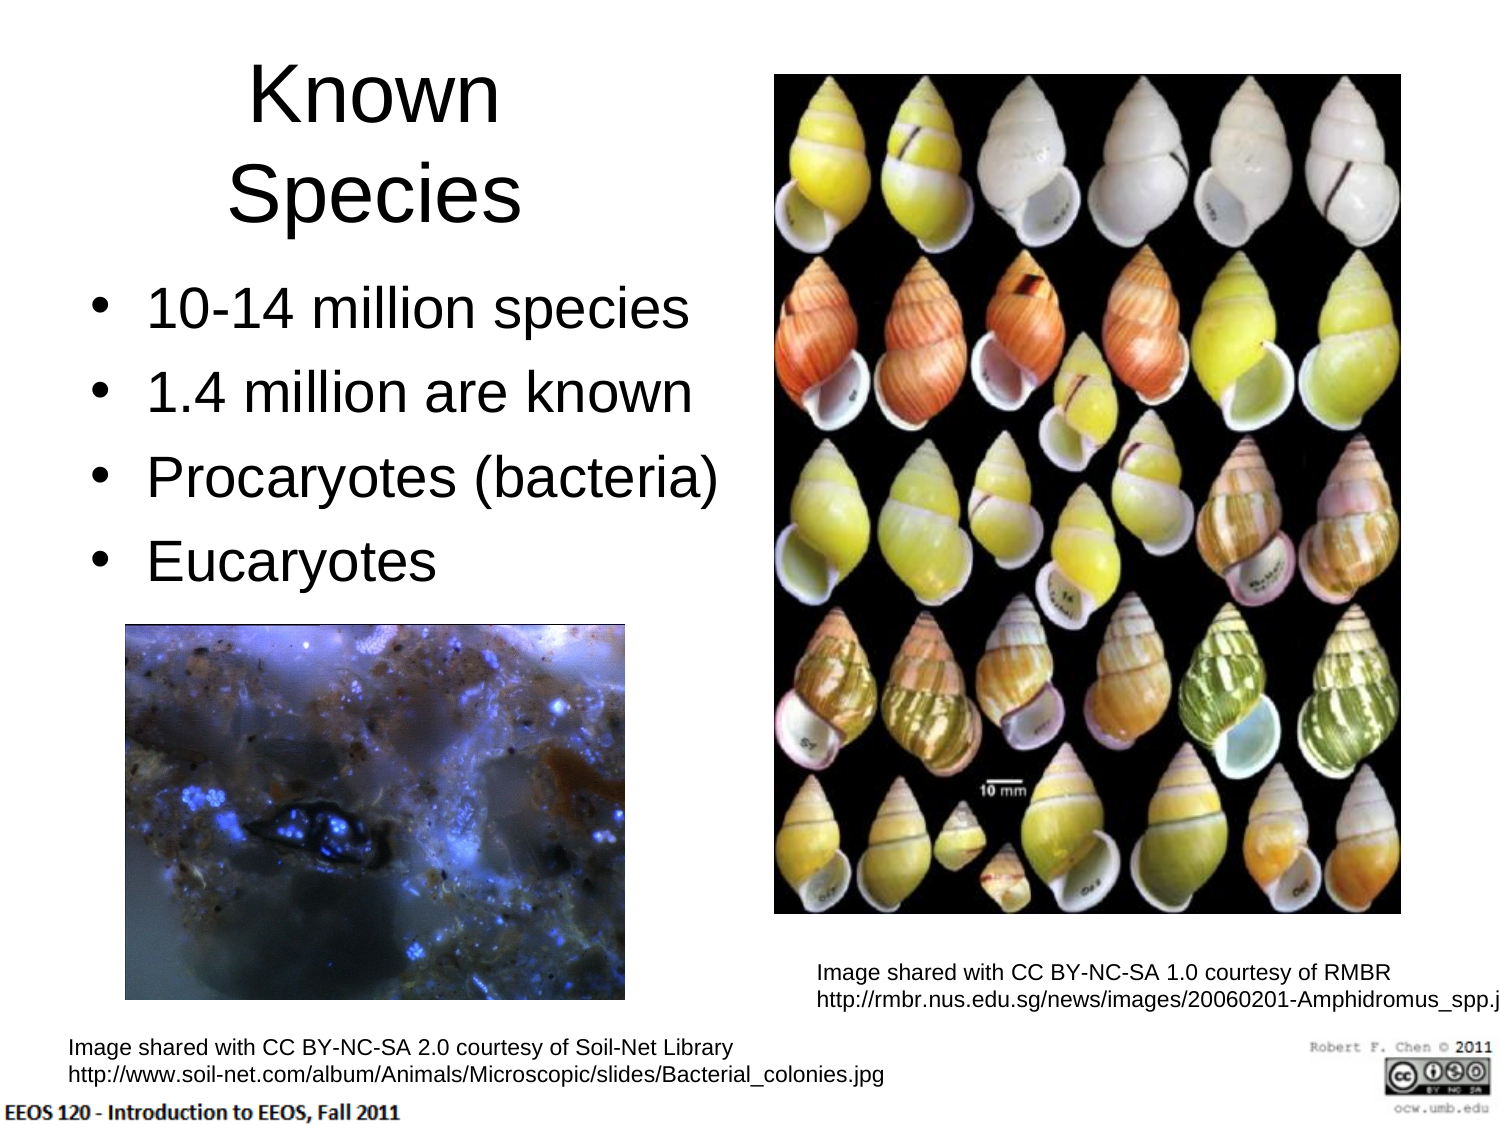

# Known Species
10-14 million species
1.4 million are known
Procaryotes (bacteria)
Eucaryotes
Image shared with CC BY-NC-SA 1.0 courtesy of RMBR
http://rmbr.nus.edu.sg/news/images/20060201-Amphidromus_spp.jpg
Image shared with CC BY-NC-SA 2.0 courtesy of Soil-Net Library
http://www.soil-net.com/album/Animals/Microscopic/slides/Bacterial_colonies.jpg